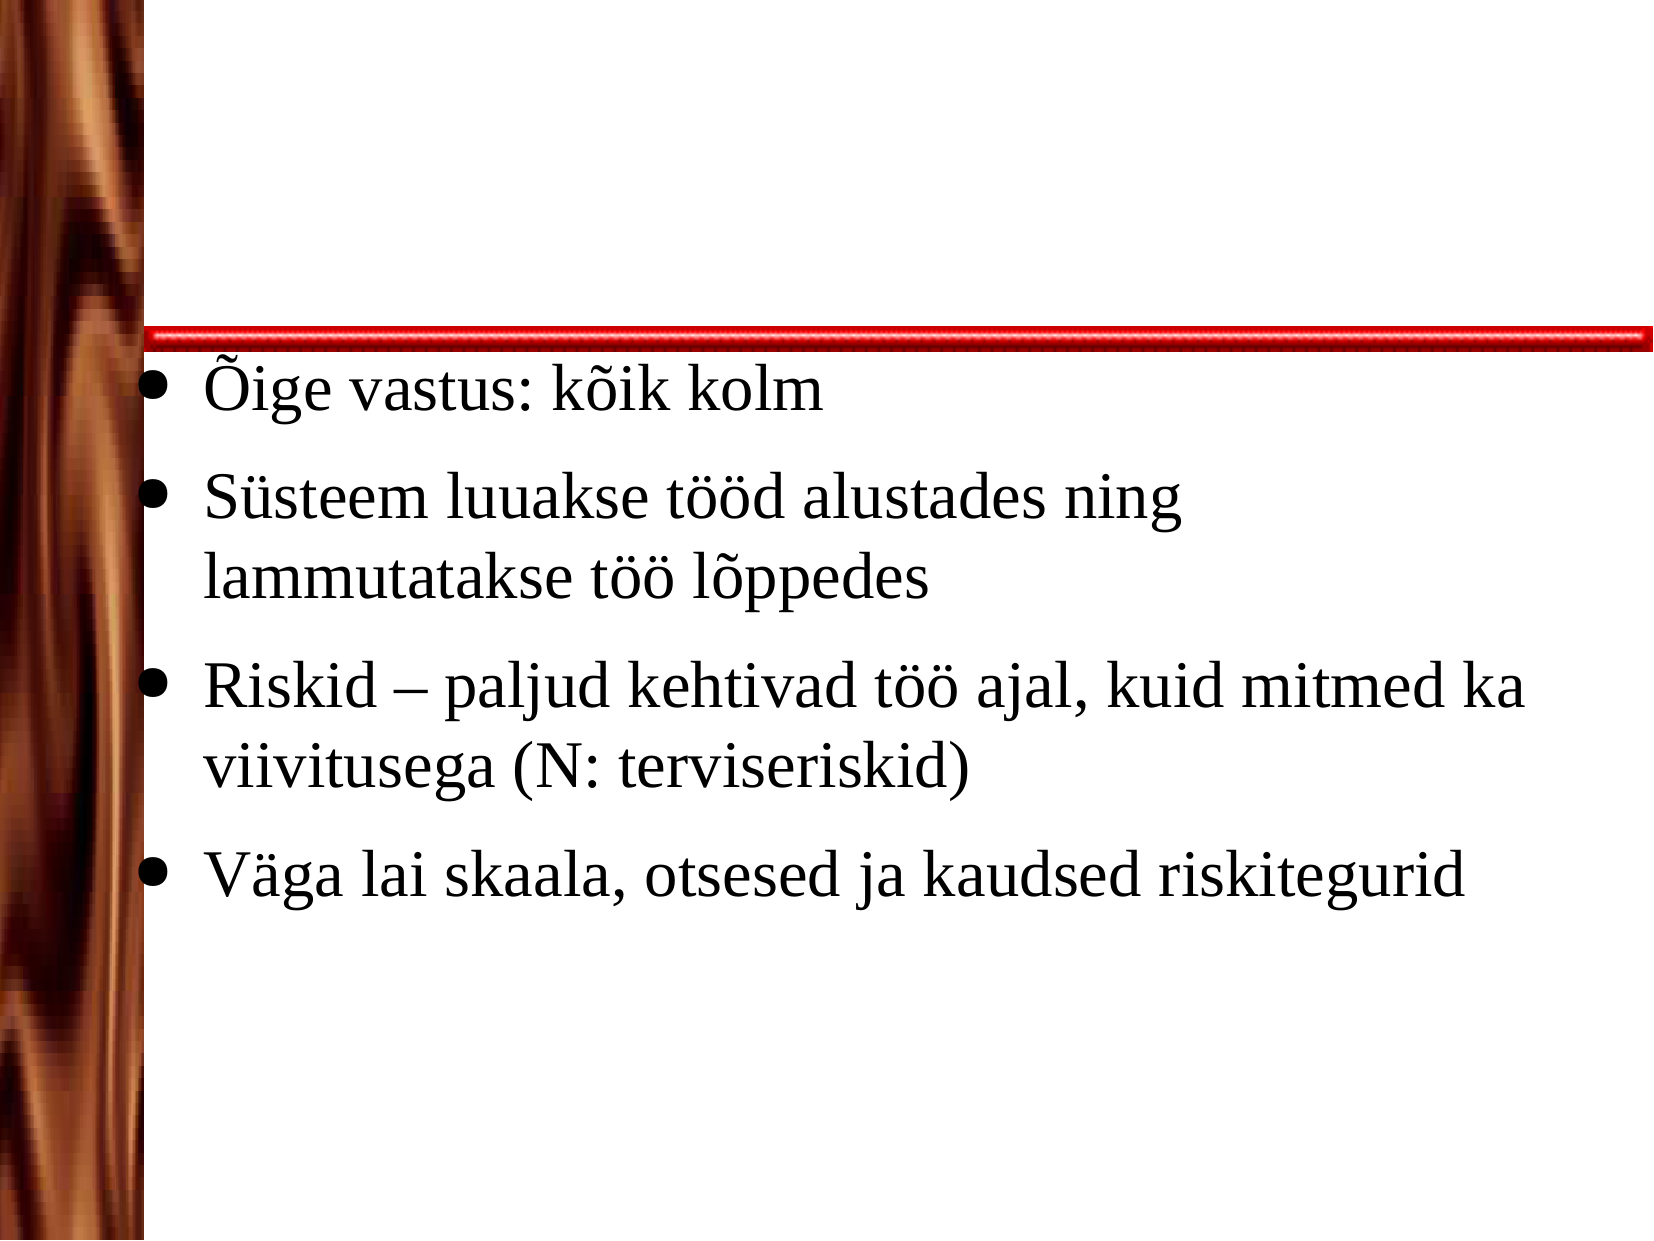

#
Õige vastus: kõik kolm
Süsteem luuakse tööd alustades ning lammutatakse töö lõppedes
Riskid – paljud kehtivad töö ajal, kuid mitmed ka viivitusega (N: terviseriskid)
Väga lai skaala, otsesed ja kaudsed riskitegurid